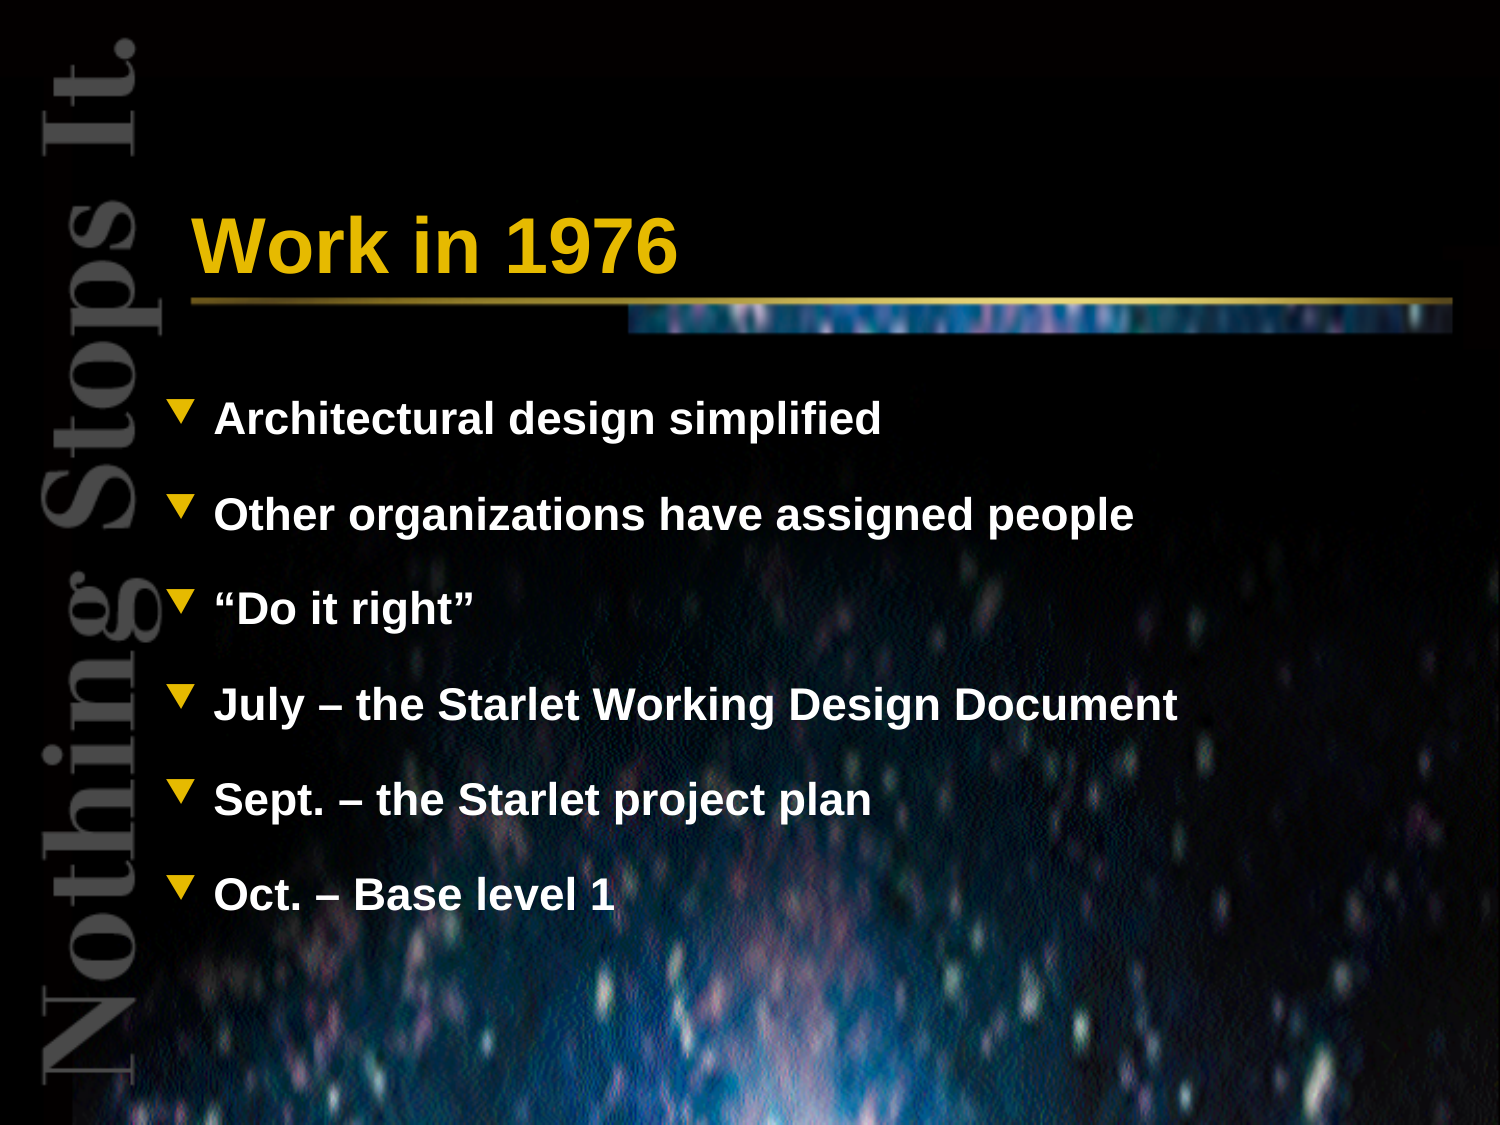

# Work in 1976
Architectural design simplified
Other organizations have assigned people
“Do it right”
July – the Starlet Working Design Document
Sept. – the Starlet project plan
Oct. – Base level 1